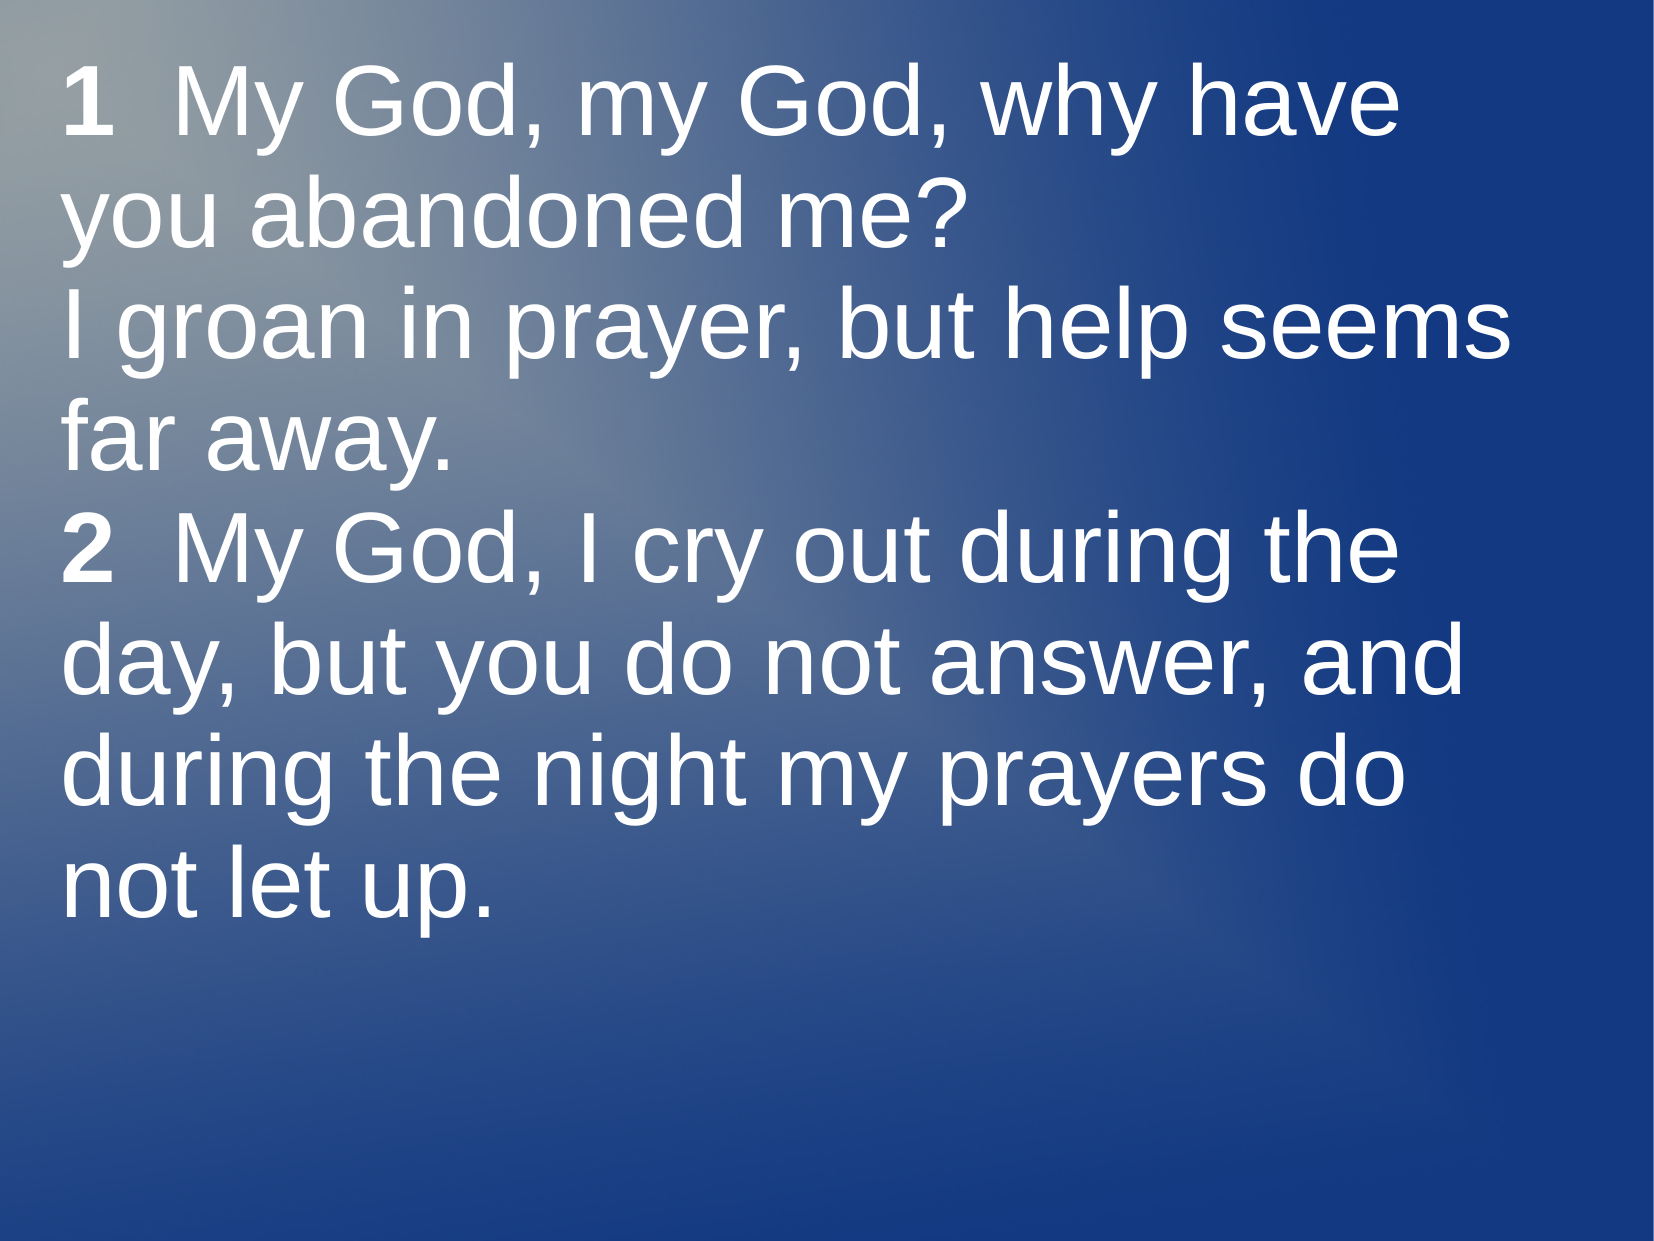

# 1  My God, my God, why have you abandoned me? I groan in prayer, but help seems far away. 2  My God, I cry out during the day, but you do not answer, and during the night my prayers do not let up.